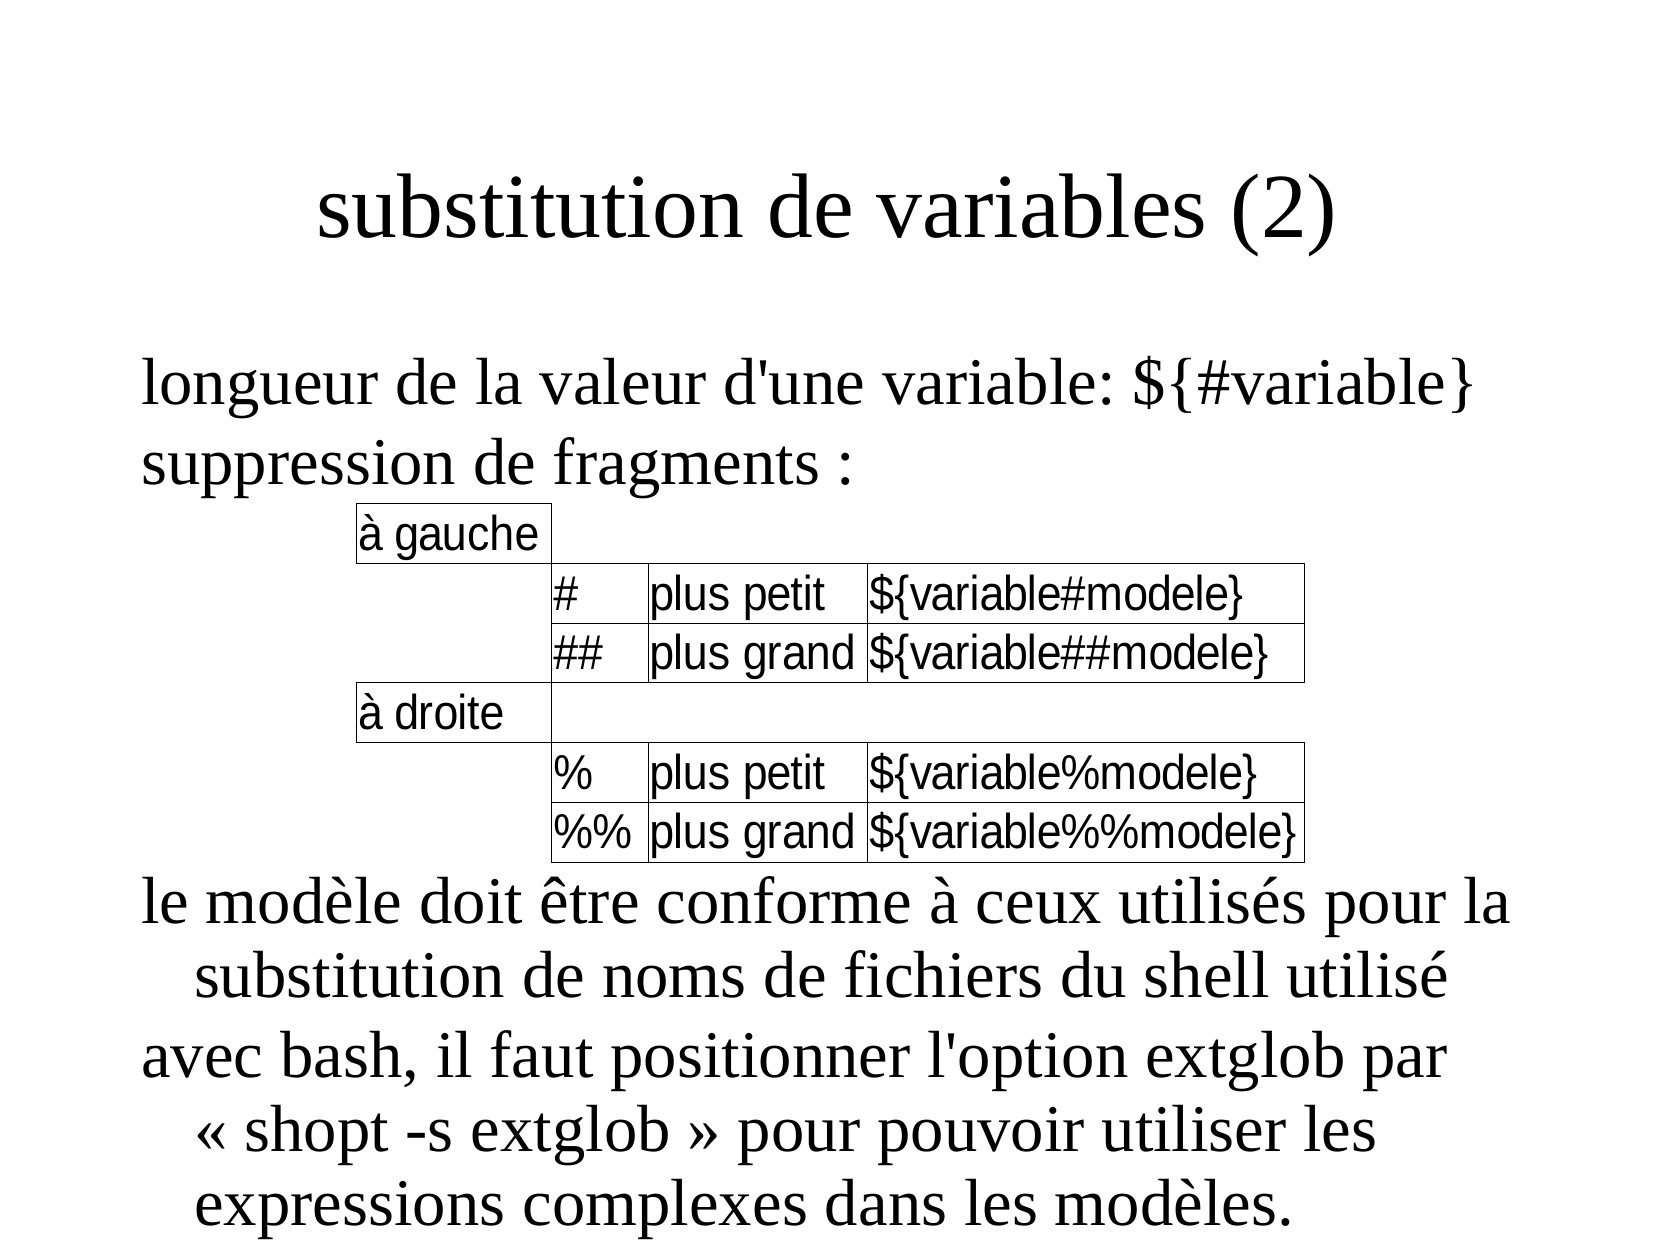

# substitution de variables (2)
longueur de la valeur d'une variable: ${#variable}
suppression de fragments :
le modèle doit être conforme à ceux utilisés pour la substitution de noms de fichiers du shell utilisé
avec bash, il faut positionner l'option extglob par « shopt -s extglob » pour pouvoir utiliser les expressions complexes dans les modèles.